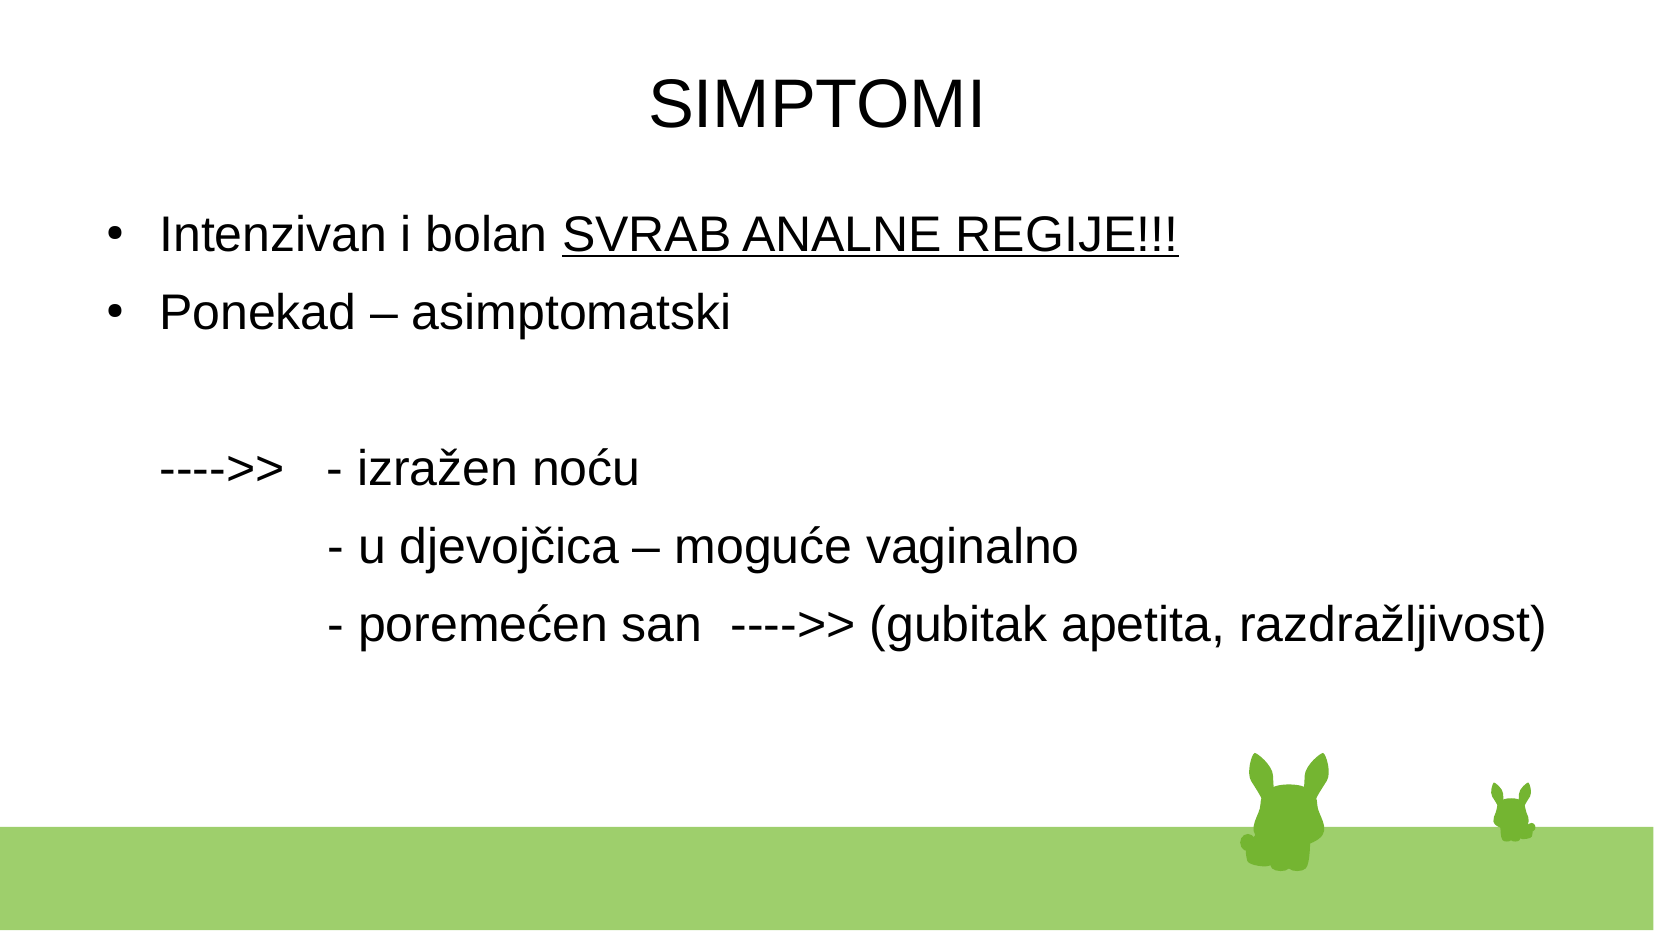

# SIMPTOMI
Intenzivan i bolan SVRAB ANALNE REGIJE!!!
Ponekad – asimptomatski
---->> - izražen noću
 - u djevojčica – moguće vaginalno
 - poremećen san ---->> (gubitak apetita, razdražljivost)